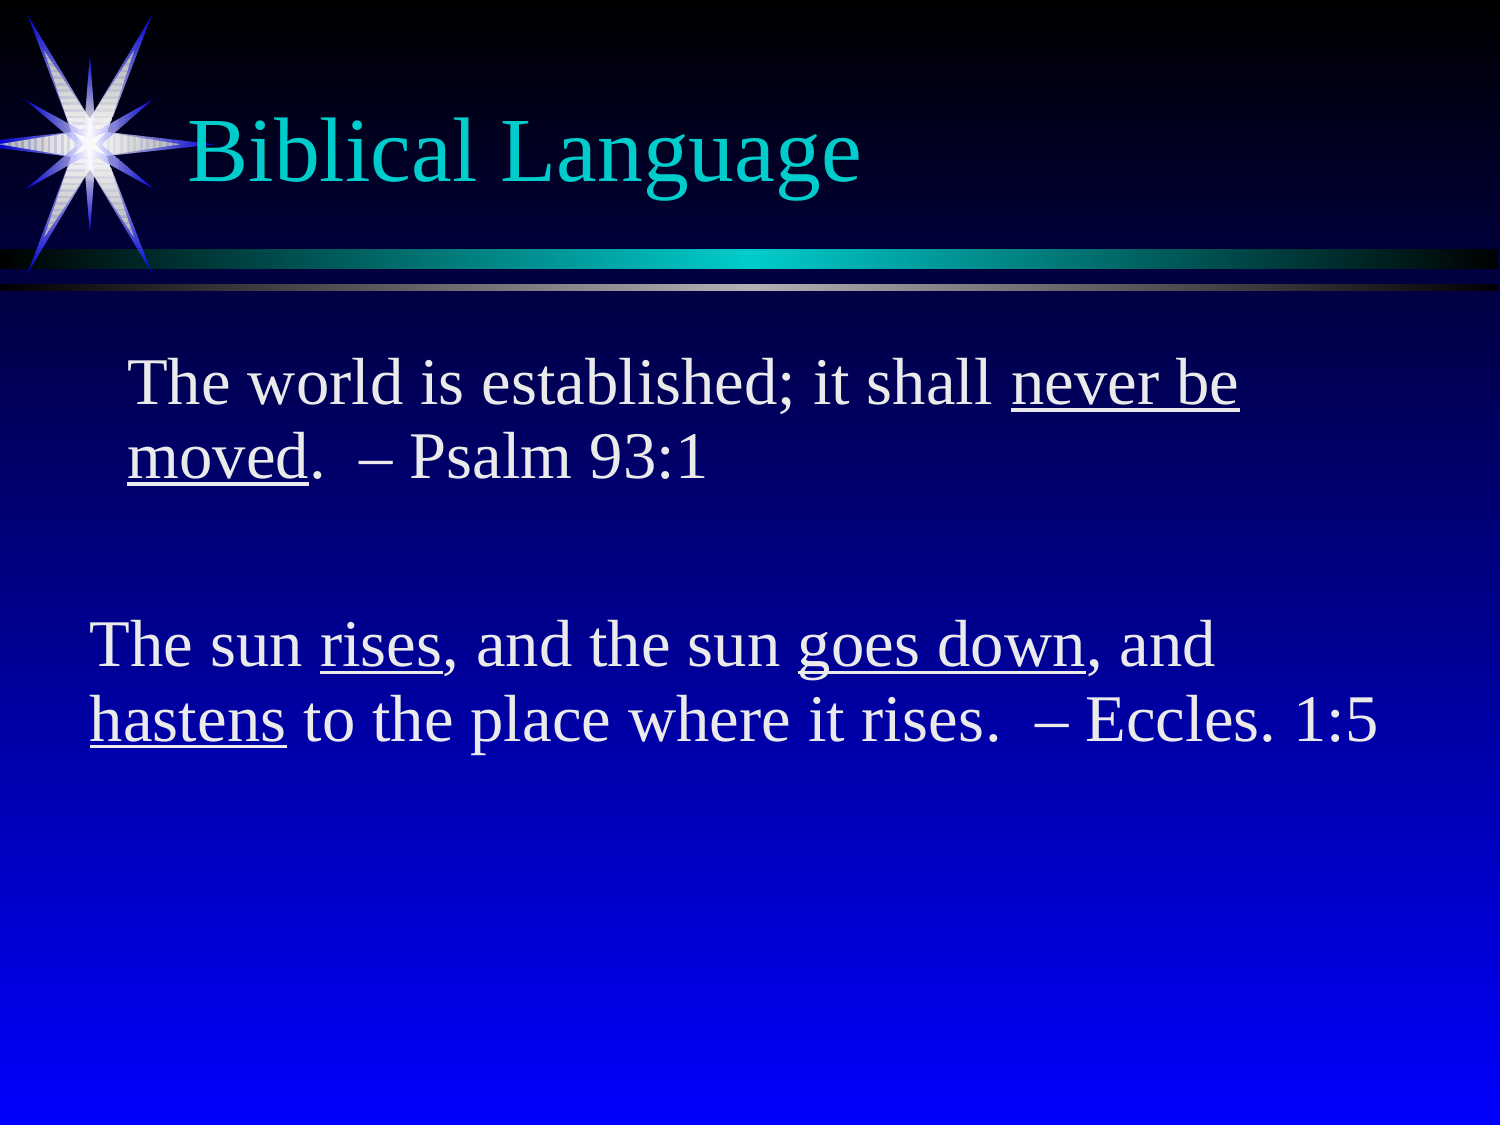

# Biblical Language
The world is established; it shall never be moved. – Psalm 93:1
The sun rises, and the sun goes down, and hastens to the place where it rises. – Eccles. 1:5